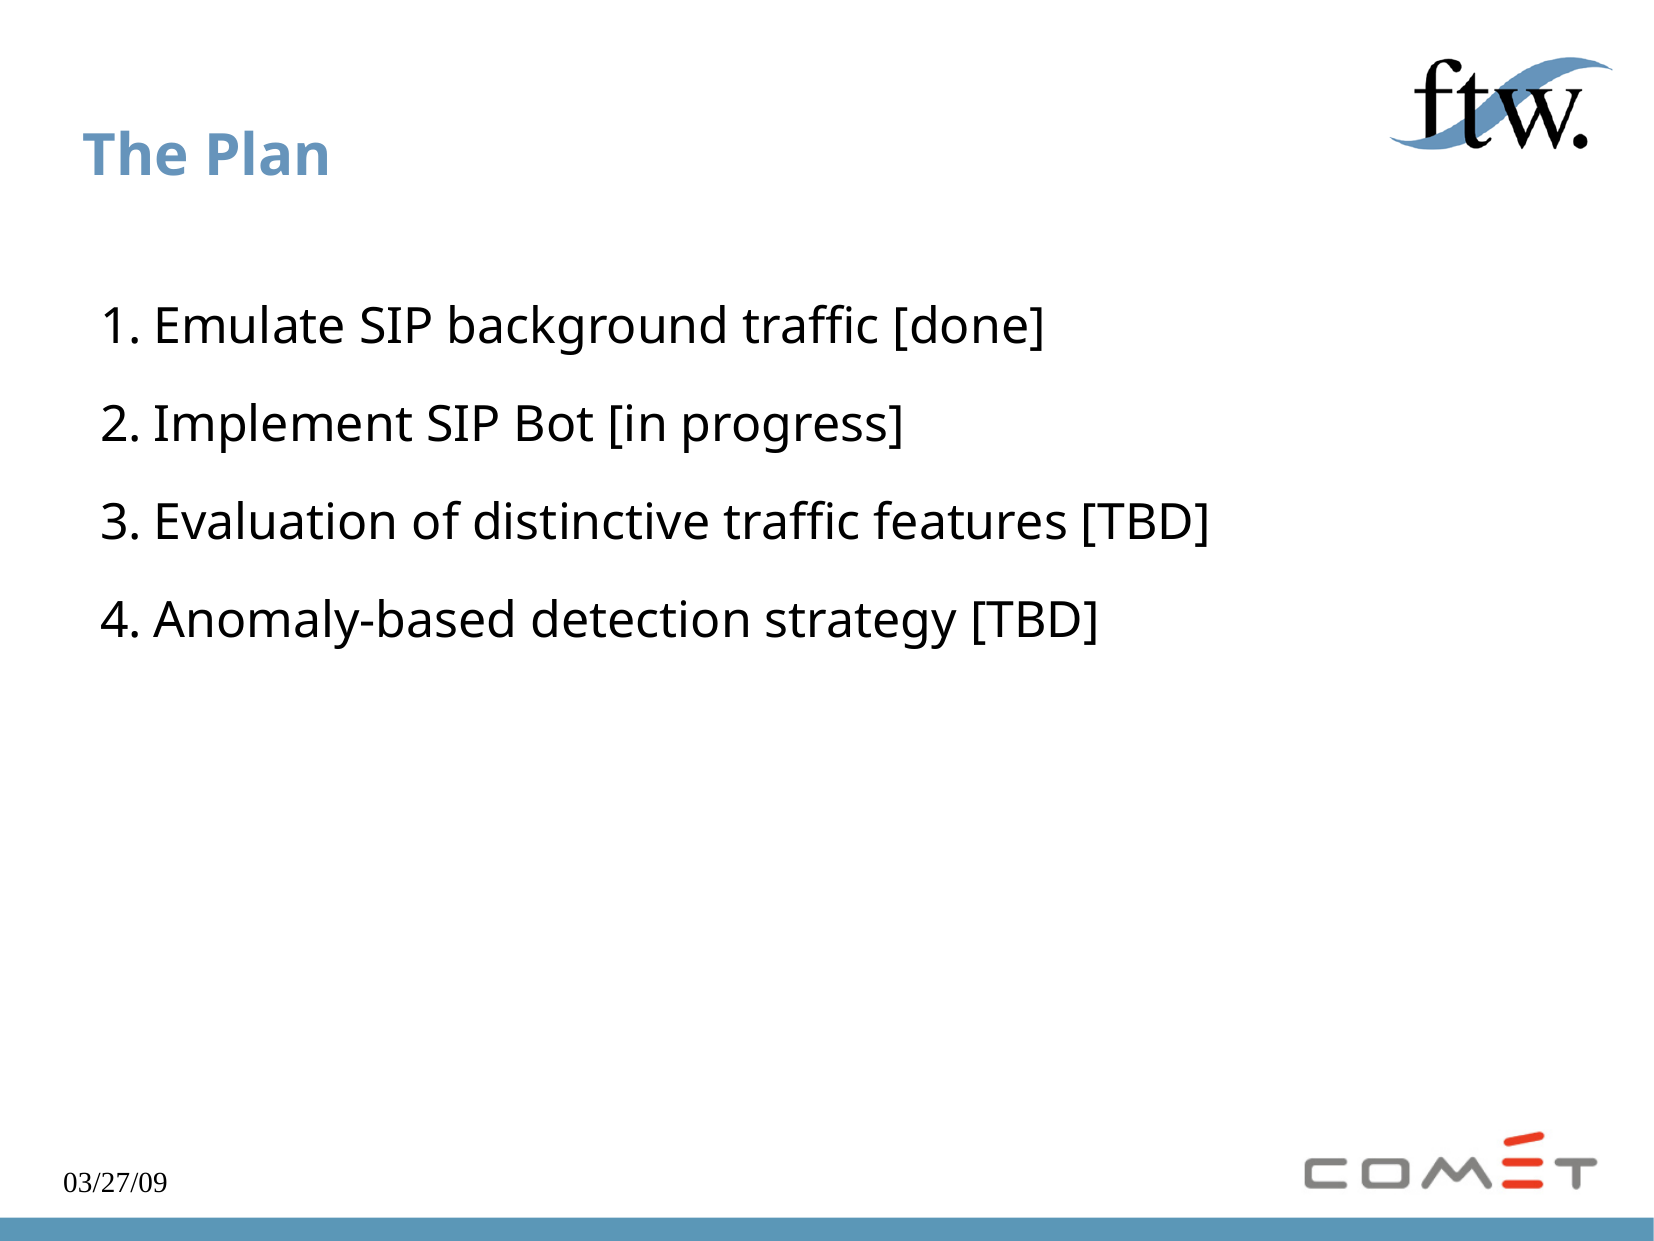

# The Plan
Emulate SIP background traffic [done]
Implement SIP Bot [in progress]
Evaluation of distinctive traffic features [TBD]
Anomaly-based detection strategy [TBD]